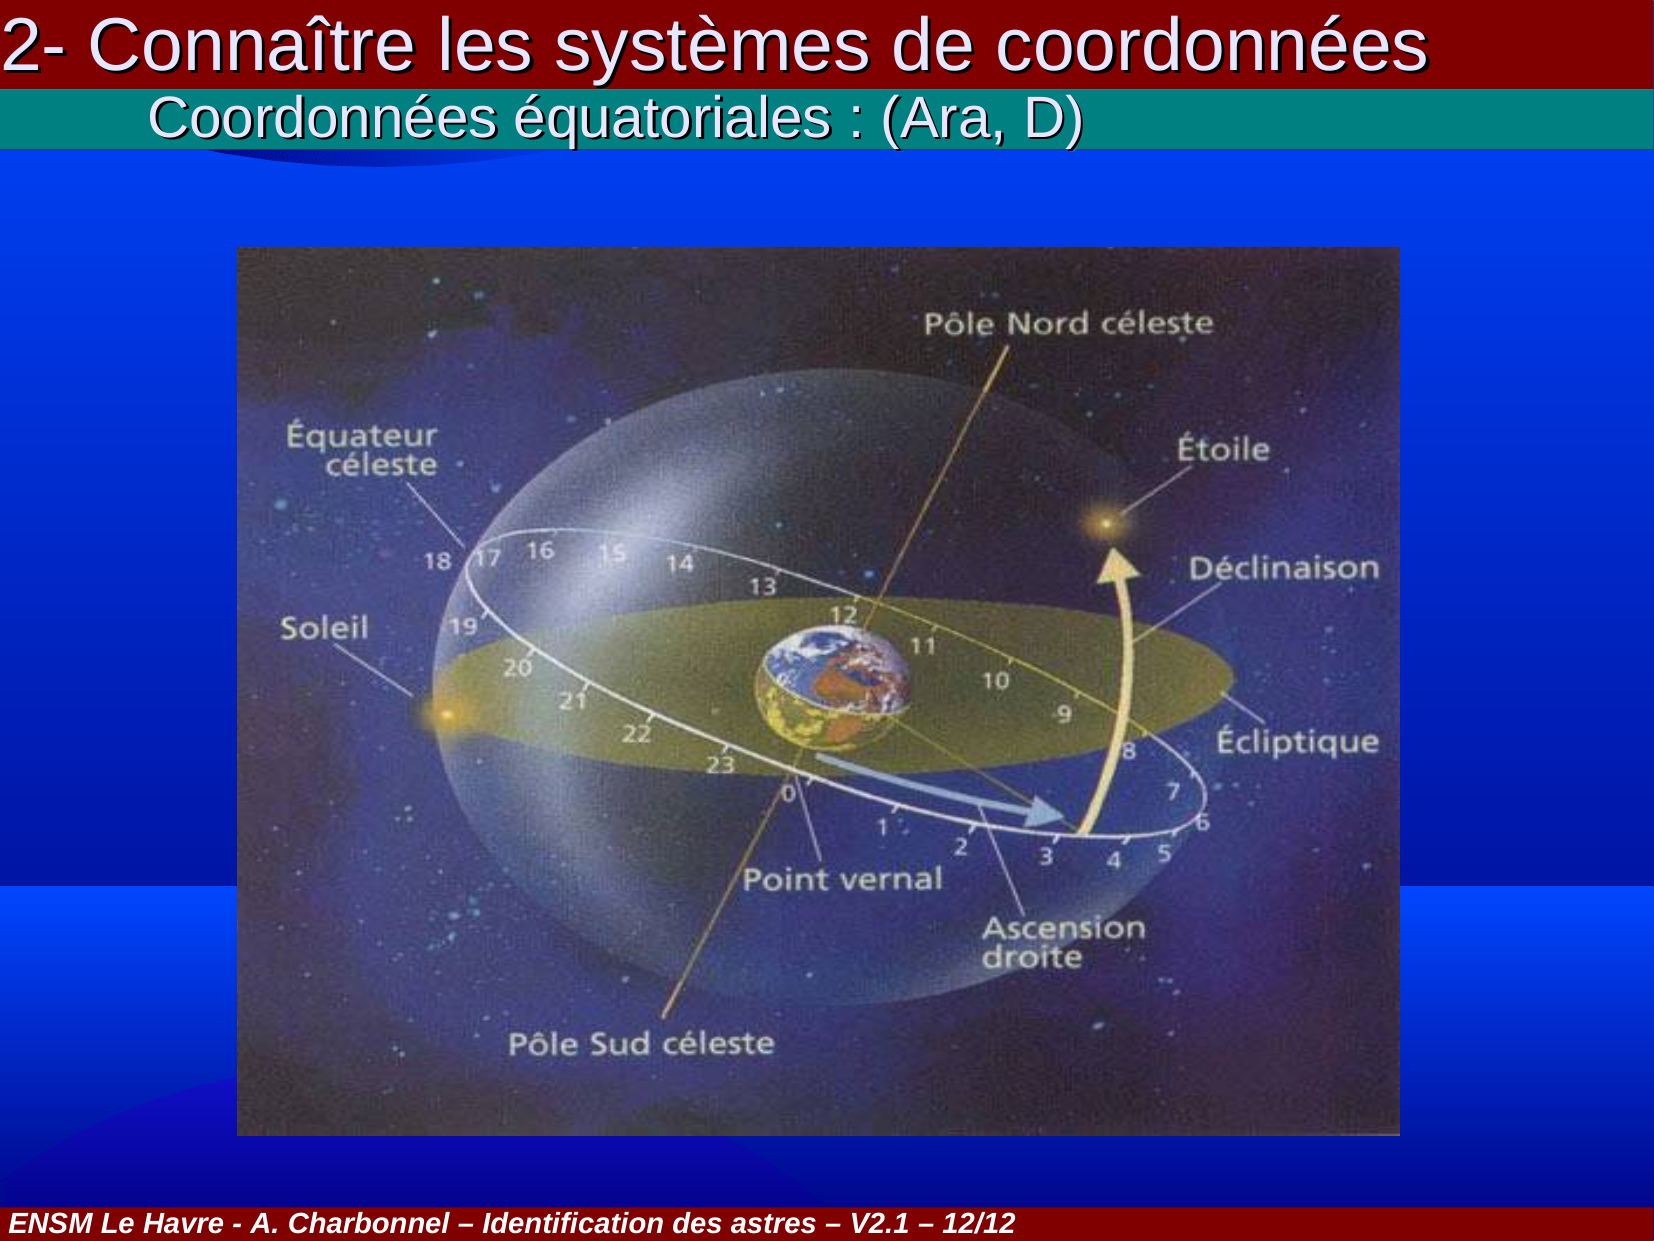

2- Connaître les systèmes de coordonnées
# Coordonnées équatoriales : (Ara, D)
 ENSM Le Havre - A. Charbonnel – Identification des astres – V2.1 – 12/12